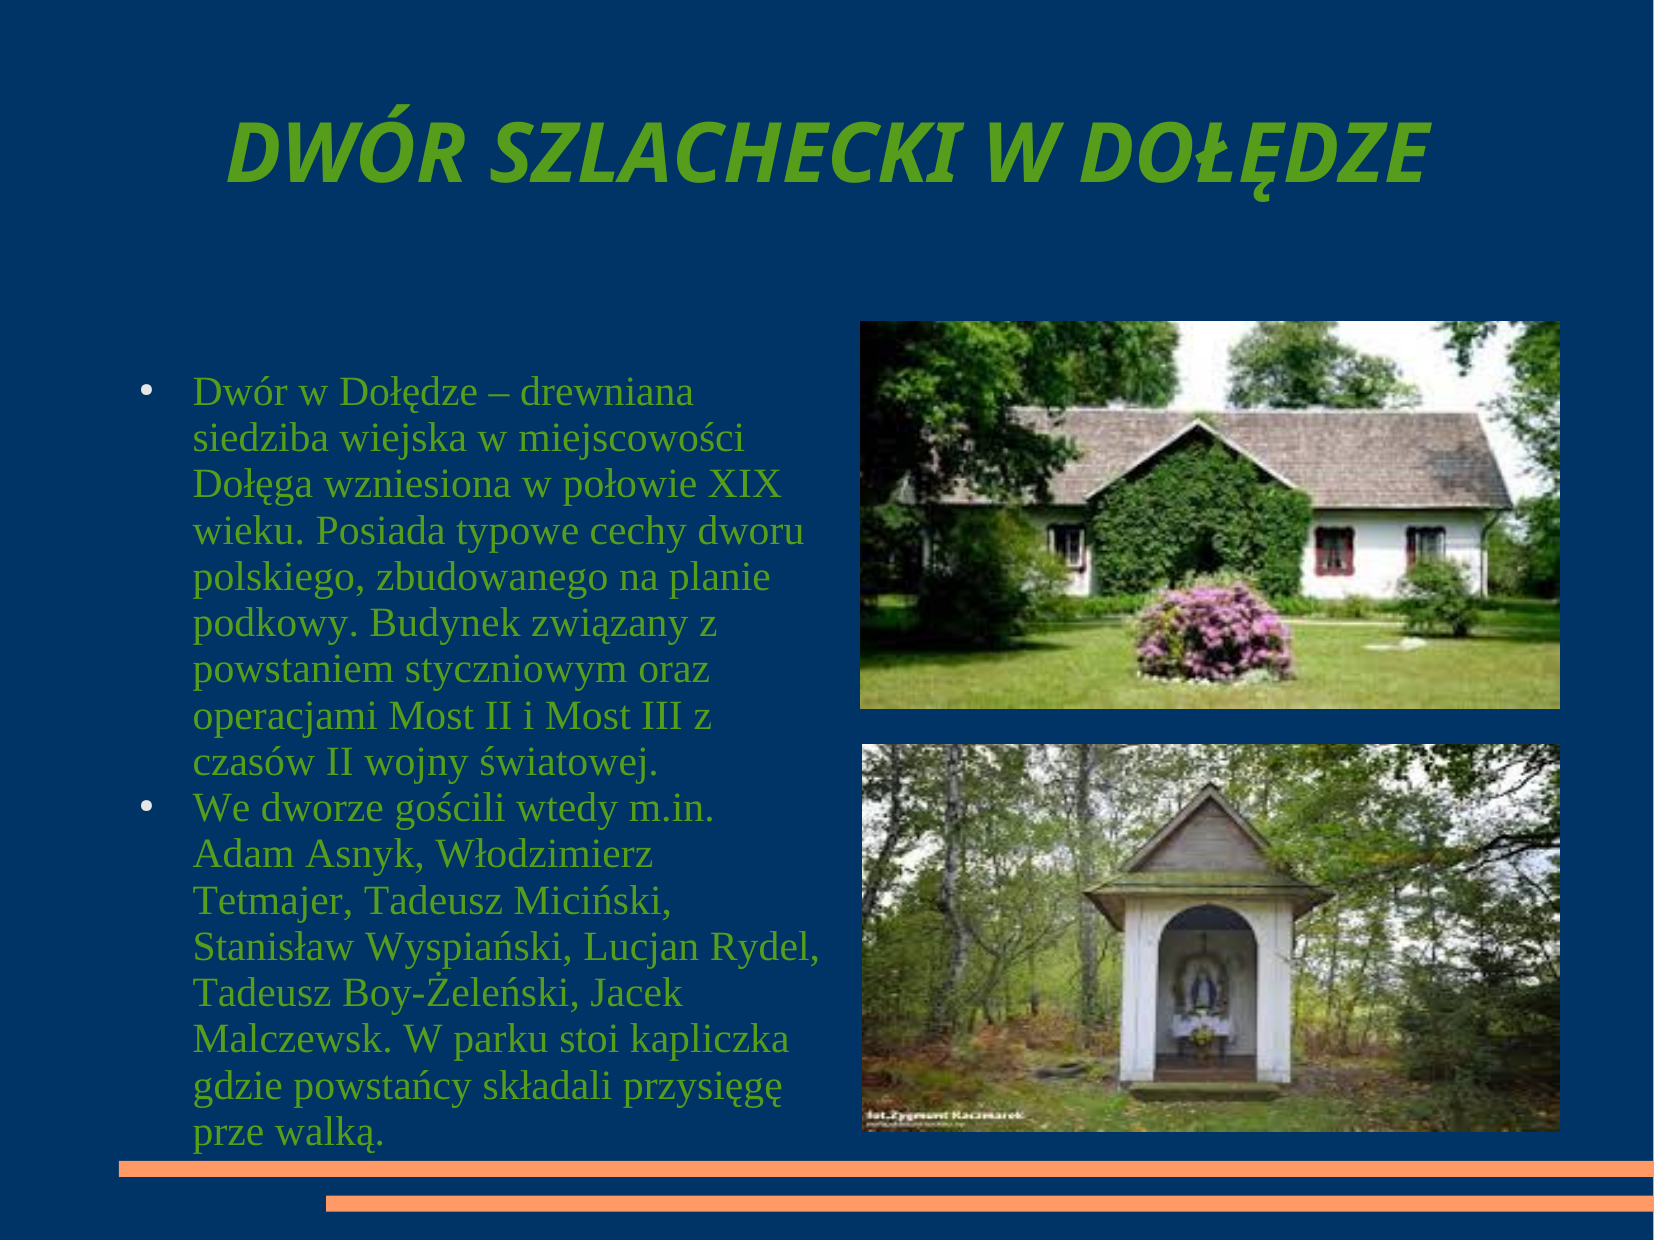

# DWÓR SZLACHECKI W DOŁĘDZE
Dwór w Dołędze – drewniana siedziba wiejska w miejscowości Dołęga wzniesiona w połowie XIX wieku. Posiada typowe cechy dworu polskiego, zbudowanego na planie podkowy. Budynek związany z powstaniem styczniowym oraz operacjami Most II i Most III z czasów II wojny światowej.
We dworze gościli wtedy m.in. Adam Asnyk, Włodzimierz Tetmajer, Tadeusz Miciński, Stanisław Wyspiański, Lucjan Rydel, Tadeusz Boy-Żeleński, Jacek Malczewsk. W parku stoi kapliczka gdzie powstańcy składali przysięgę prze walką.